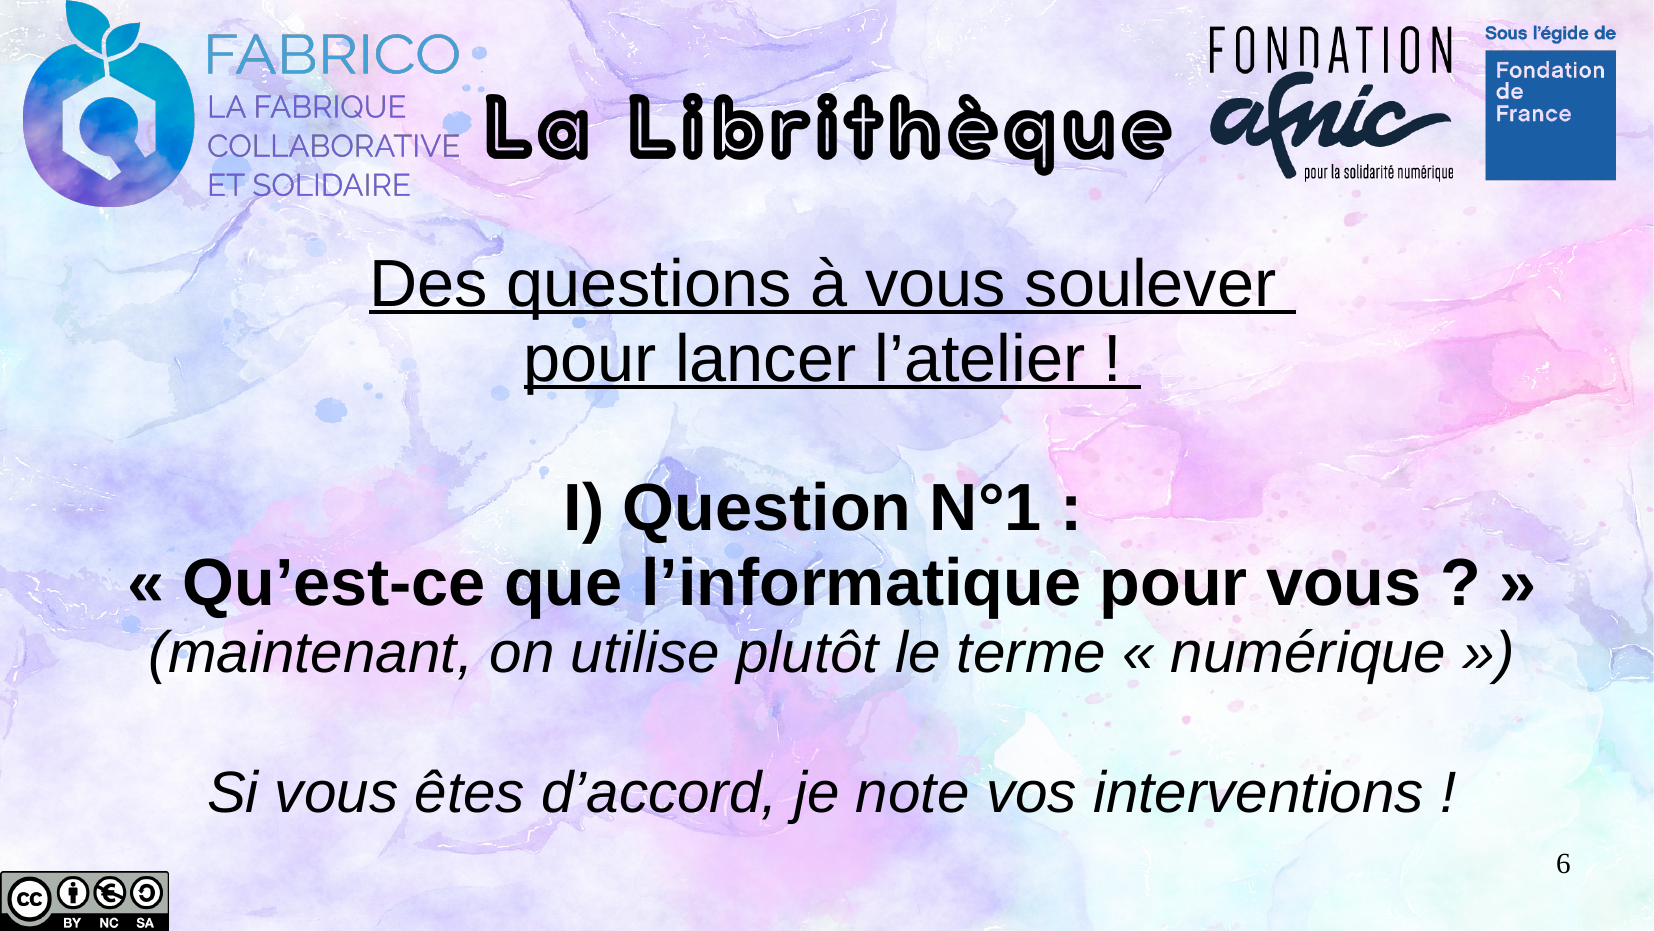

# Des questions à vous soulever
pour lancer l’atelier !
I) Question N°1 :
« Qu’est-ce que l’informatique pour vous ? » (maintenant, on utilise plutôt le terme « numérique »)
Si vous êtes d’accord, je note vos interventions !
6